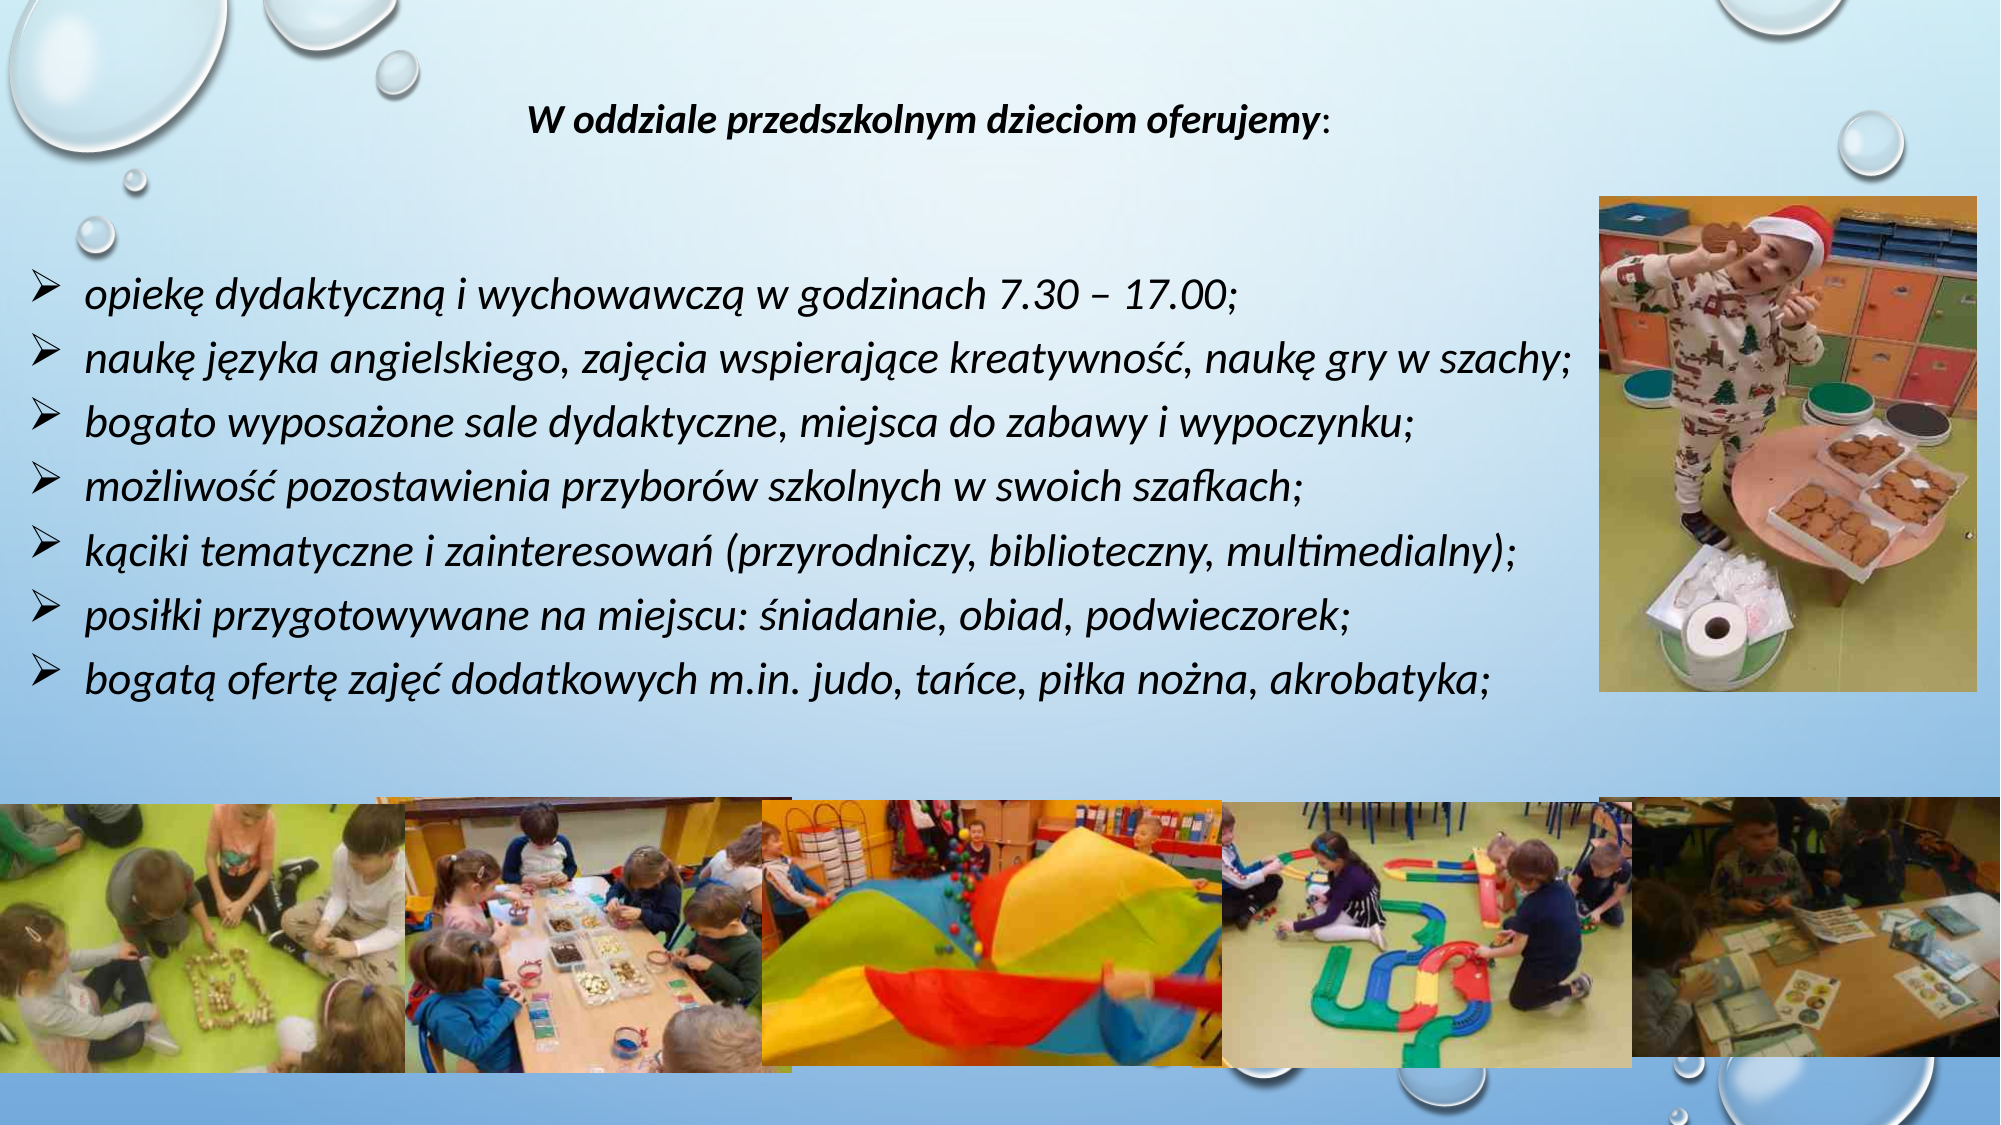

# W oddziale przedszkolnym dzieciom oferujemy:
opiekę dydaktyczną i wychowawczą w godzinach 7.30 – 17.00;
naukę języka angielskiego, zajęcia wspierające kreatywność, naukę gry w szachy;
bogato wyposażone sale dydaktyczne, miejsca do zabawy i wypoczynku;
możliwość pozostawienia przyborów szkolnych w swoich szafkach;
kąciki tematyczne i zainteresowań (przyrodniczy, biblioteczny, multimedialny);
posiłki przygotowywane na miejscu: śniadanie, obiad, podwieczorek;
bogatą ofertę zajęć dodatkowych m.in. judo, tańce, piłka nożna, akrobatyka;